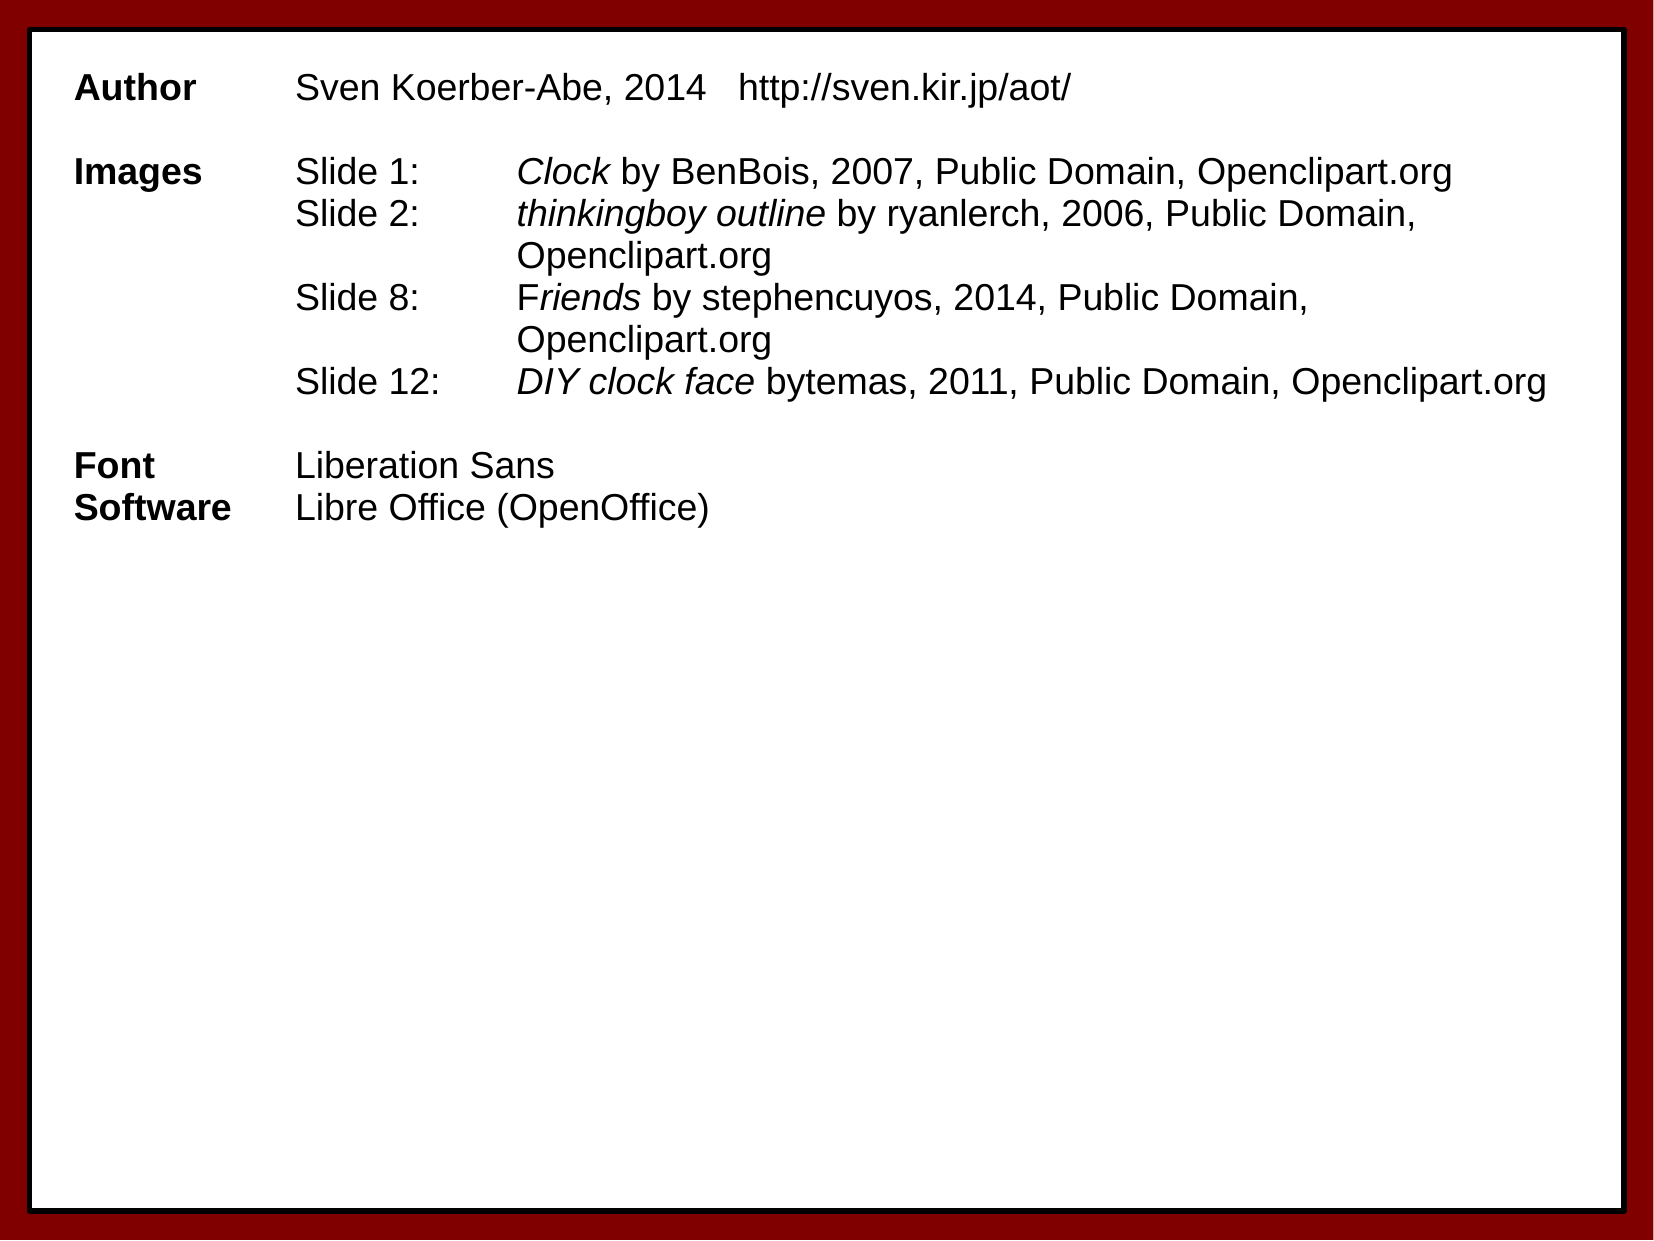

Author		Sven Koerber-Abe, 2014	http://sven.kir.jp/aot/
Images		Slide 1:		Clock by BenBois, 2007, Public Domain, Openclipart.org
			Slide 2:		thinkingboy outline by ryanlerch, 2006, Public Domain, 								Openclipart.org
			Slide 8:		Friends by stephencuyos, 2014, Public Domain, 										Openclipart.org
			Slide 12:		DIY clock face bytemas, 2011, Public Domain, Openclipart.org
Font		Liberation Sans
Software	Libre Office (OpenOffice)